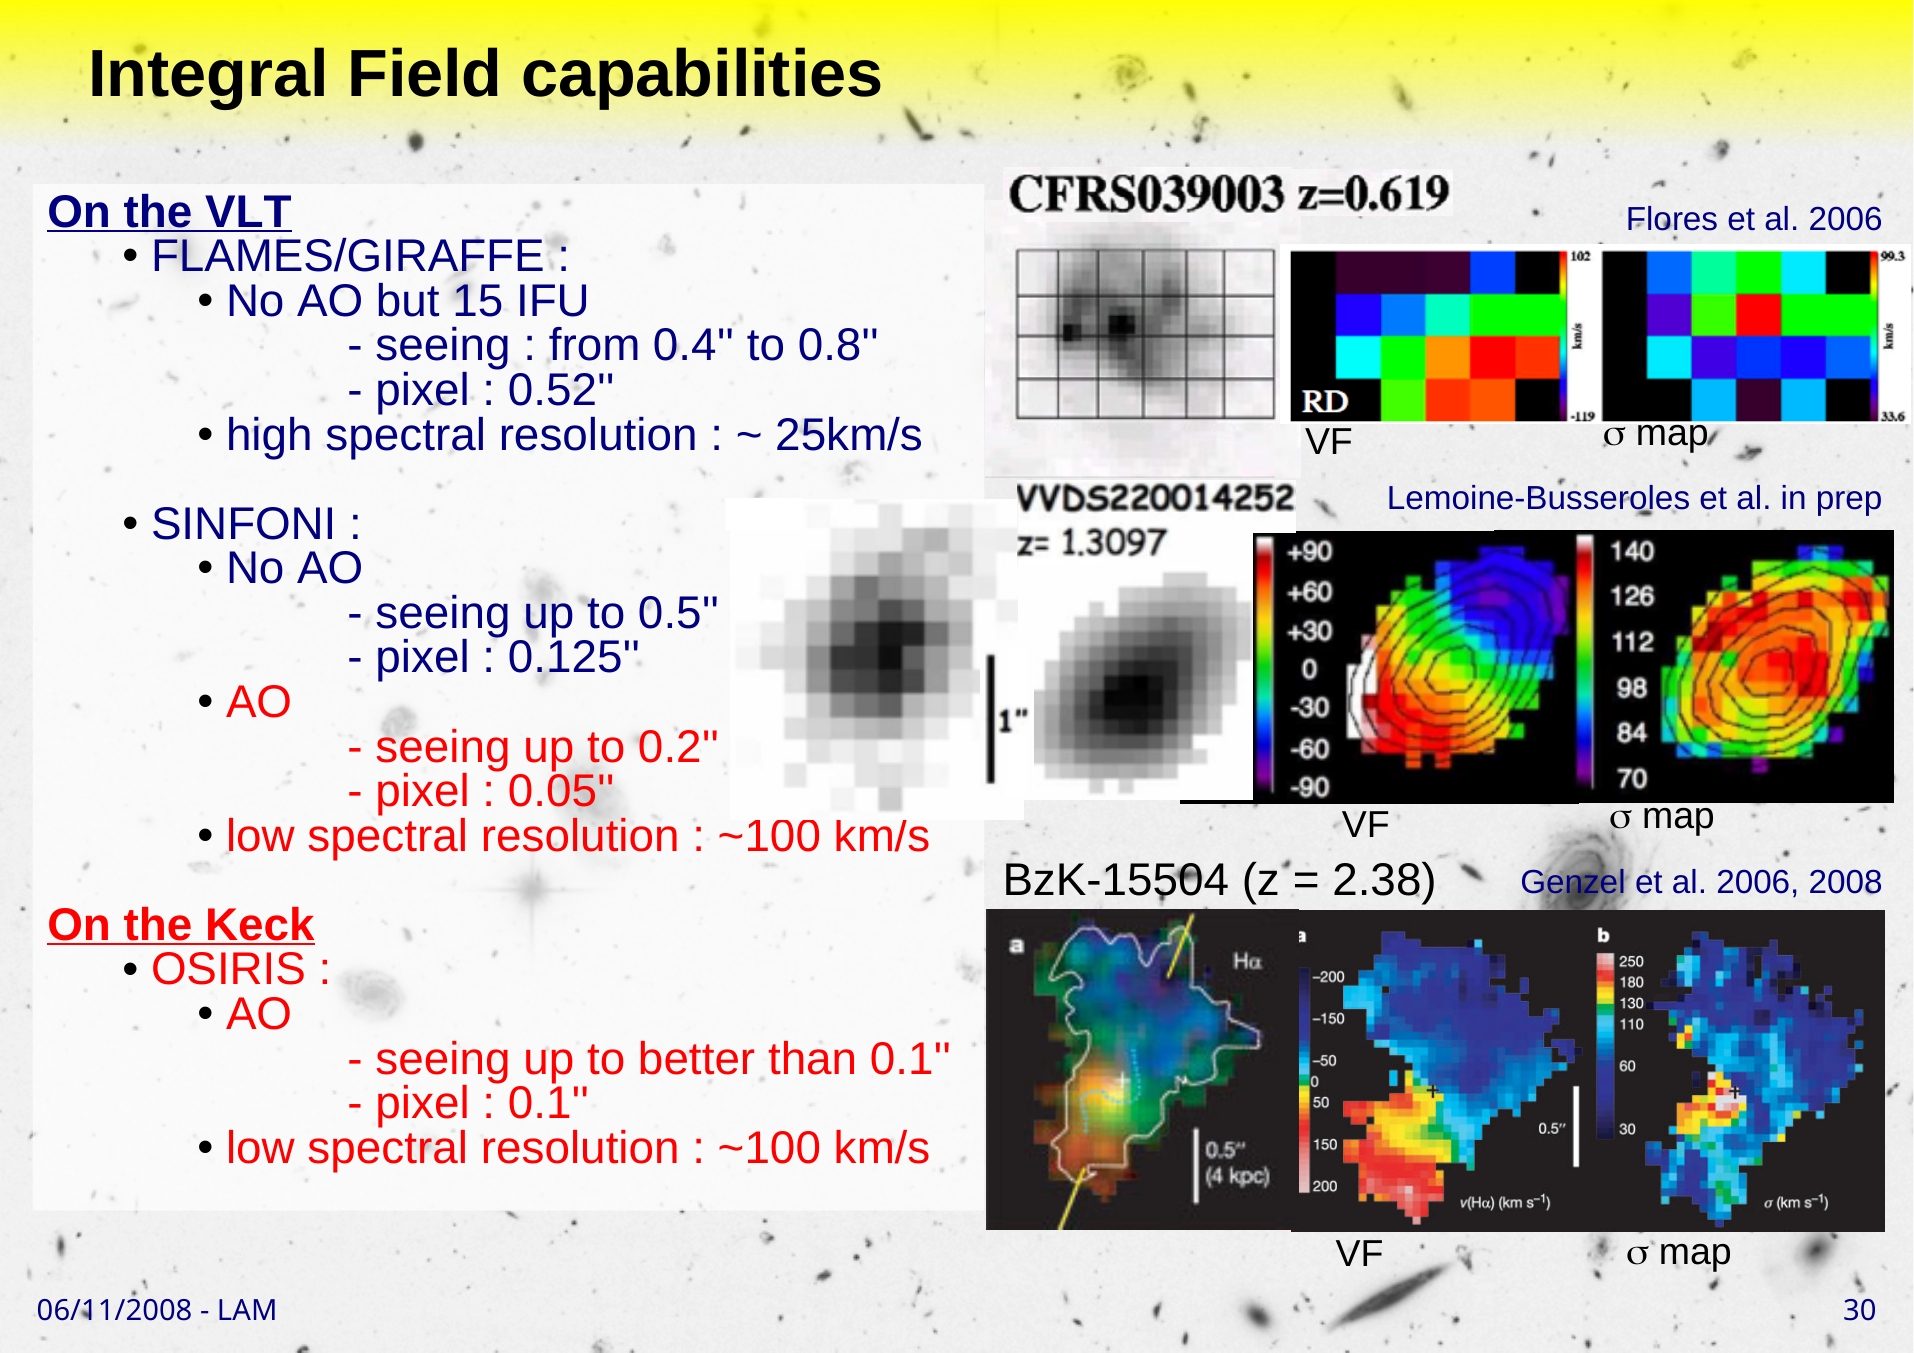

# Integral Field capabilities
Flores et al. 2006
σ map
VF
On the VLT
 FLAMES/GIRAFFE :
 No AO but 15 IFU
- seeing : from 0.4'' to 0.8''
- pixel : 0.52''
 high spectral resolution : ~ 25km/s
 SINFONI :
 No AO
- seeing up to 0.5''
- pixel : 0.125''
 AO
- seeing up to 0.2''
- pixel : 0.05''
 low spectral resolution : ~100 km/s
On the Keck
 OSIRIS :
 AO
- seeing up to better than 0.1''
- pixel : 0.1''
 low spectral resolution : ~100 km/s
Lemoine-Busseroles et al. in prep
σ map
VF
BzK-15504 (z = 2.38)
Genzel et al. 2006, 2008
σ map
VF
30
06/11/2008 - LAM